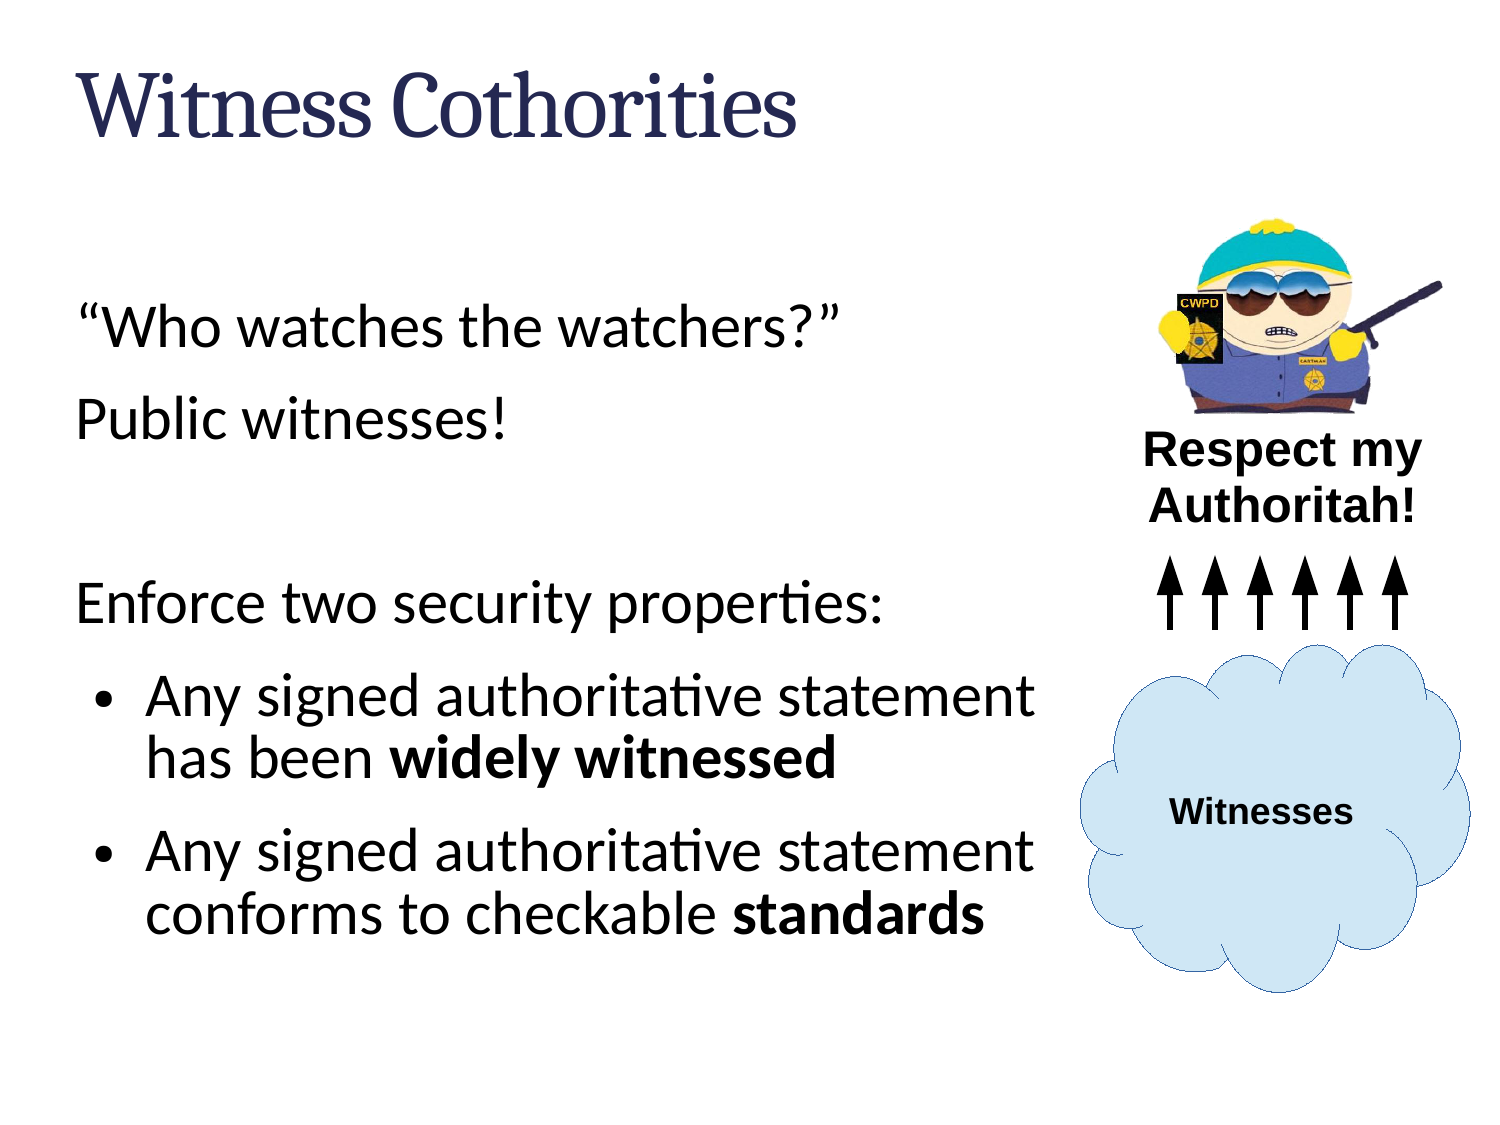

# Witness Cothorities
Respect my Authoritah!
“Who watches the watchers?”
Public witnesses!
Enforce two security properties:
Any signed authoritative statement
has been widely witnessed
Any signed authoritative statement
conforms to checkable standards
Witnesses